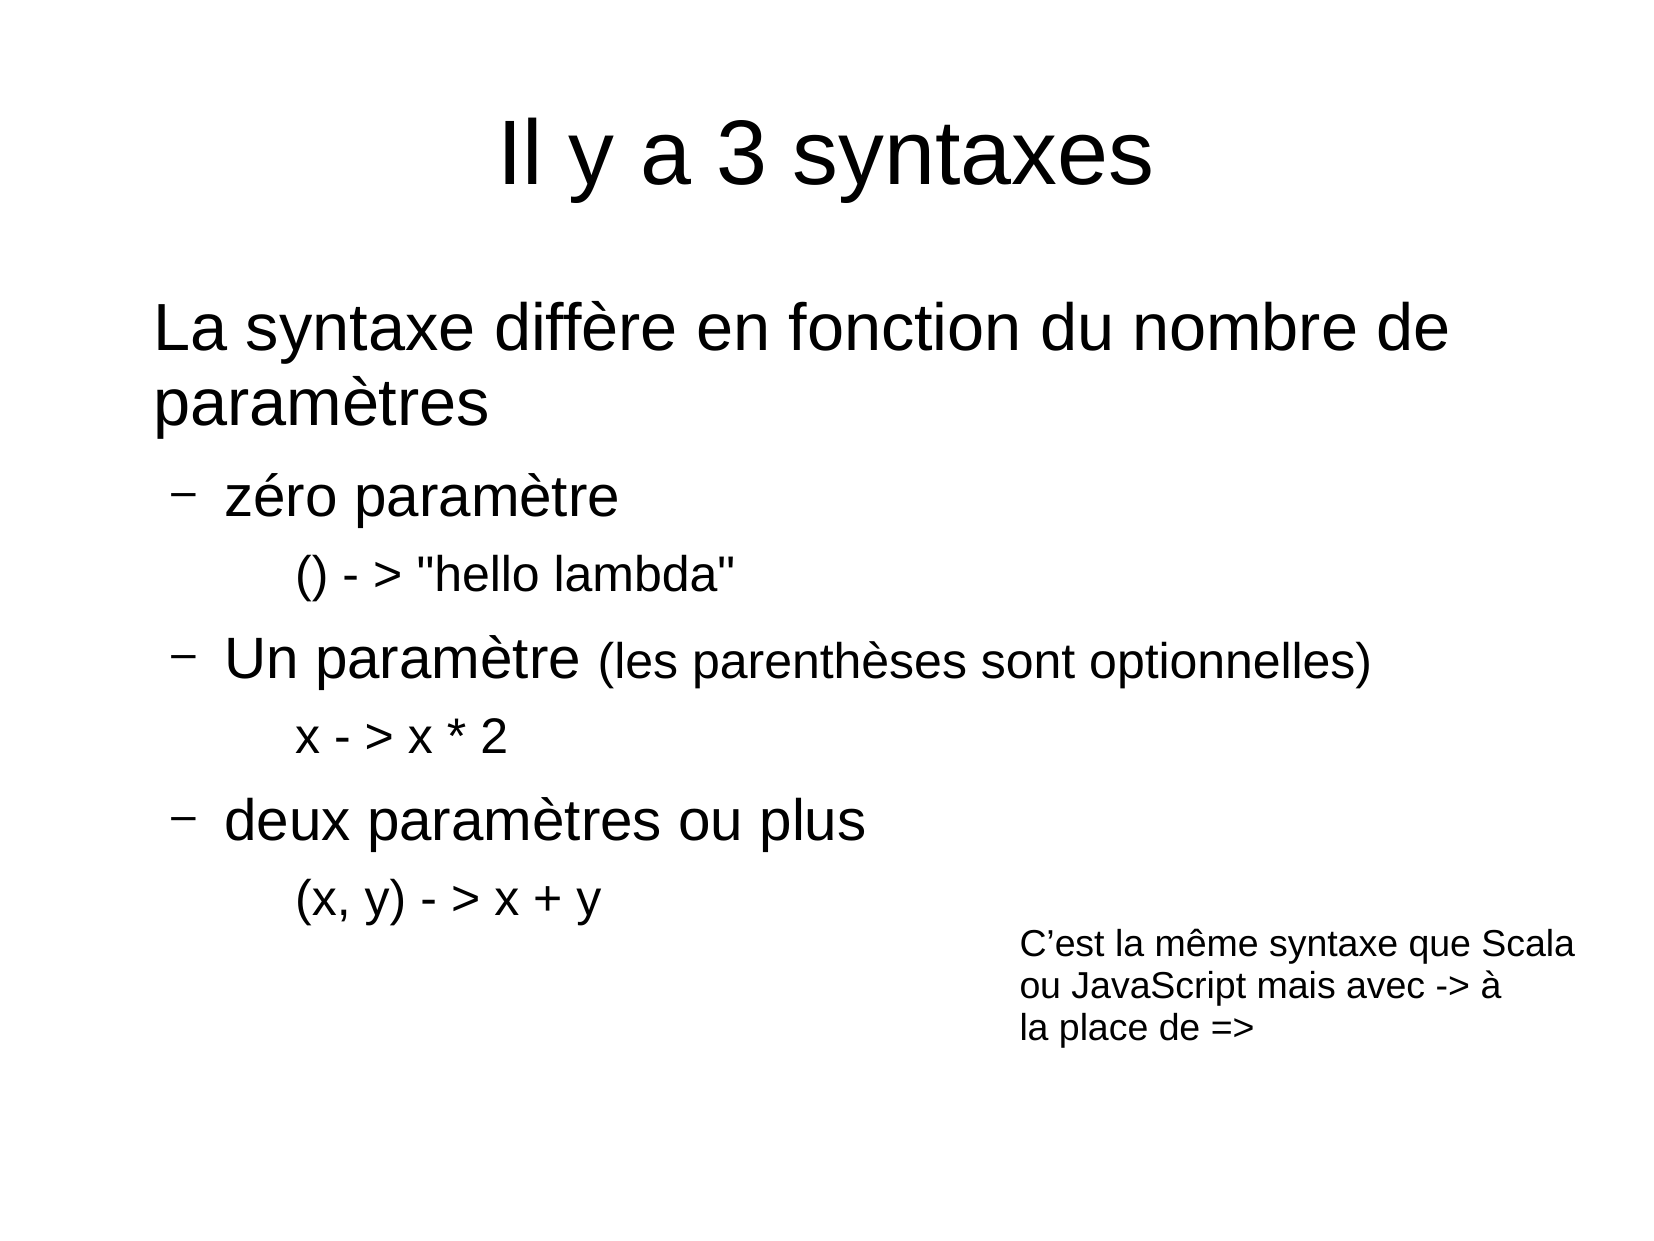

# Il y a 3 syntaxes
La syntaxe diffère en fonction du nombre de paramètres
zéro paramètre
() - > "hello lambda"
Un paramètre (les parenthèses sont optionnelles)
x - > x * 2
deux paramètres ou plus
(x, y) - > x + y
C’est la même syntaxe que Scala
ou JavaScript mais avec -> à
la place de =>